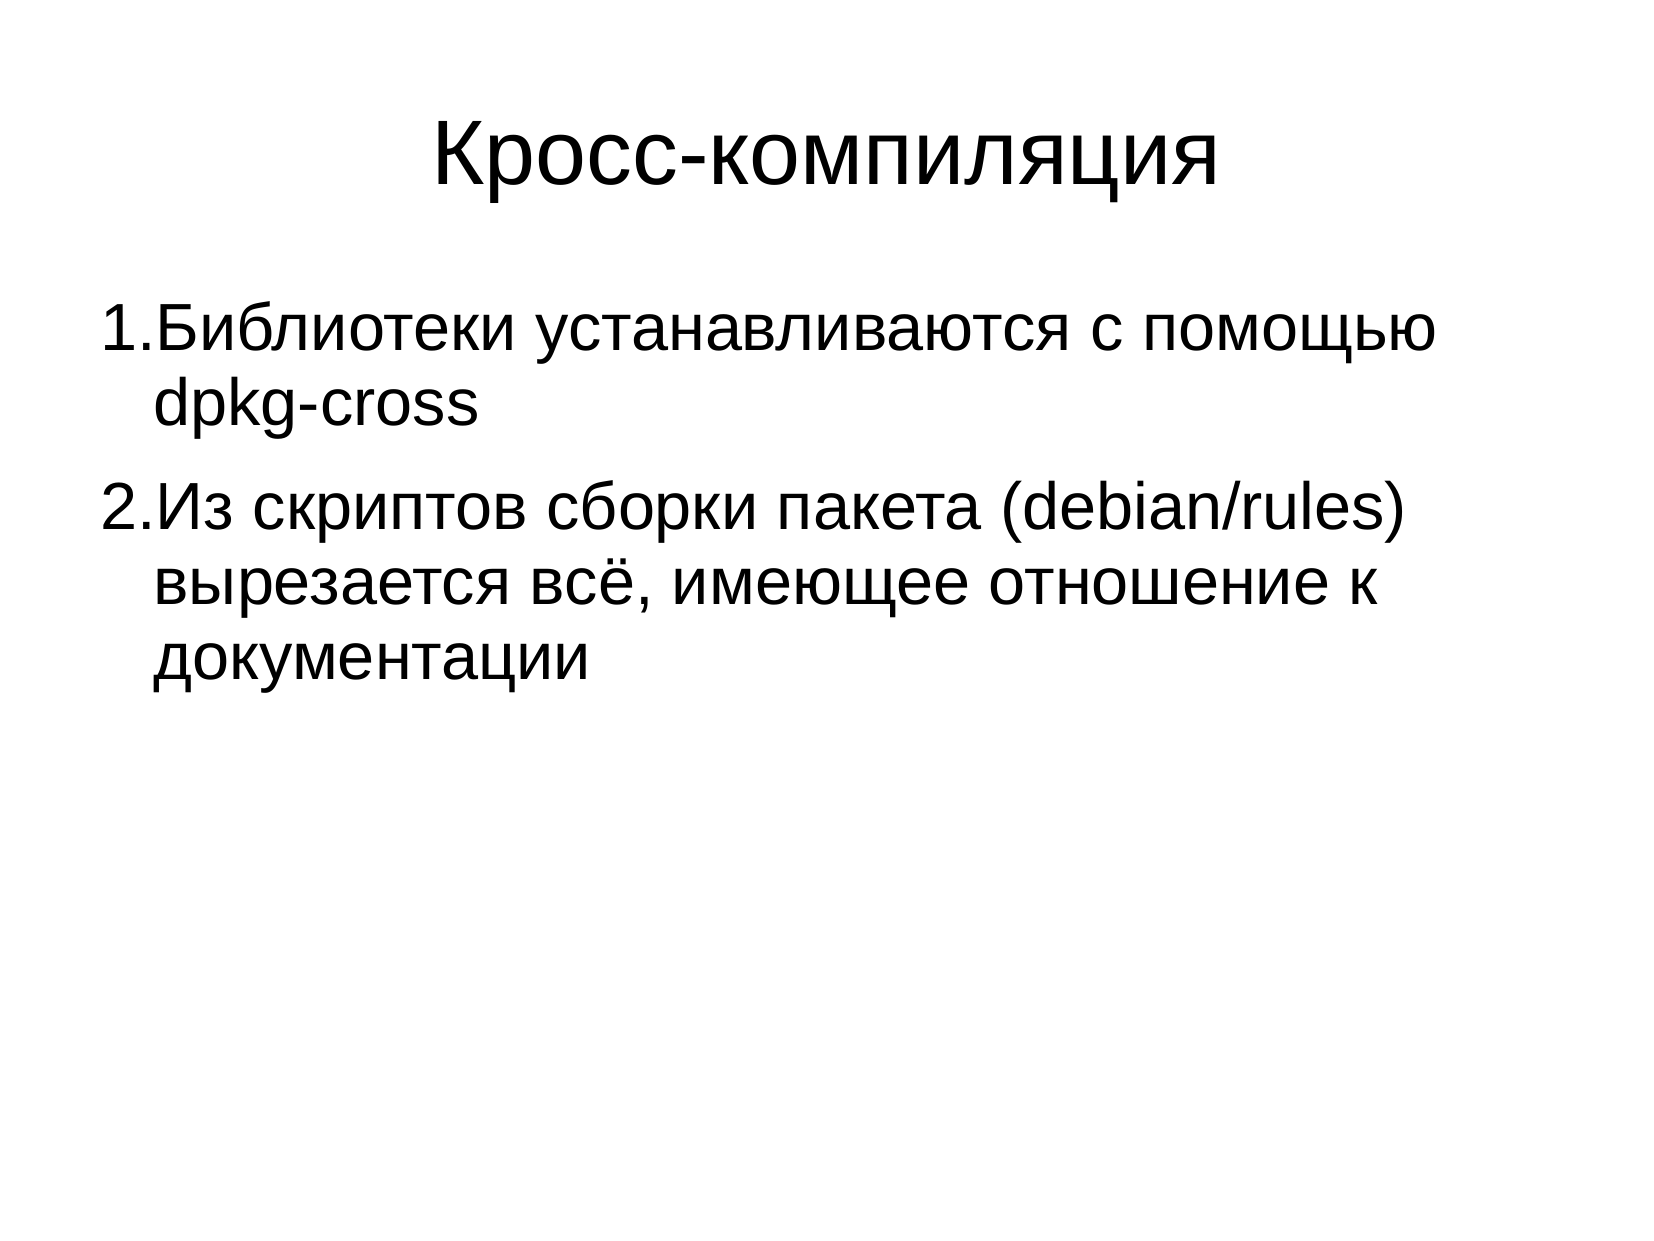

# Кросс-компиляция
Библиотеки устанавливаются с помощью dpkg-cross
Из скриптов сборки пакета (debian/rules) вырезается всё, имеющее отношение к документации